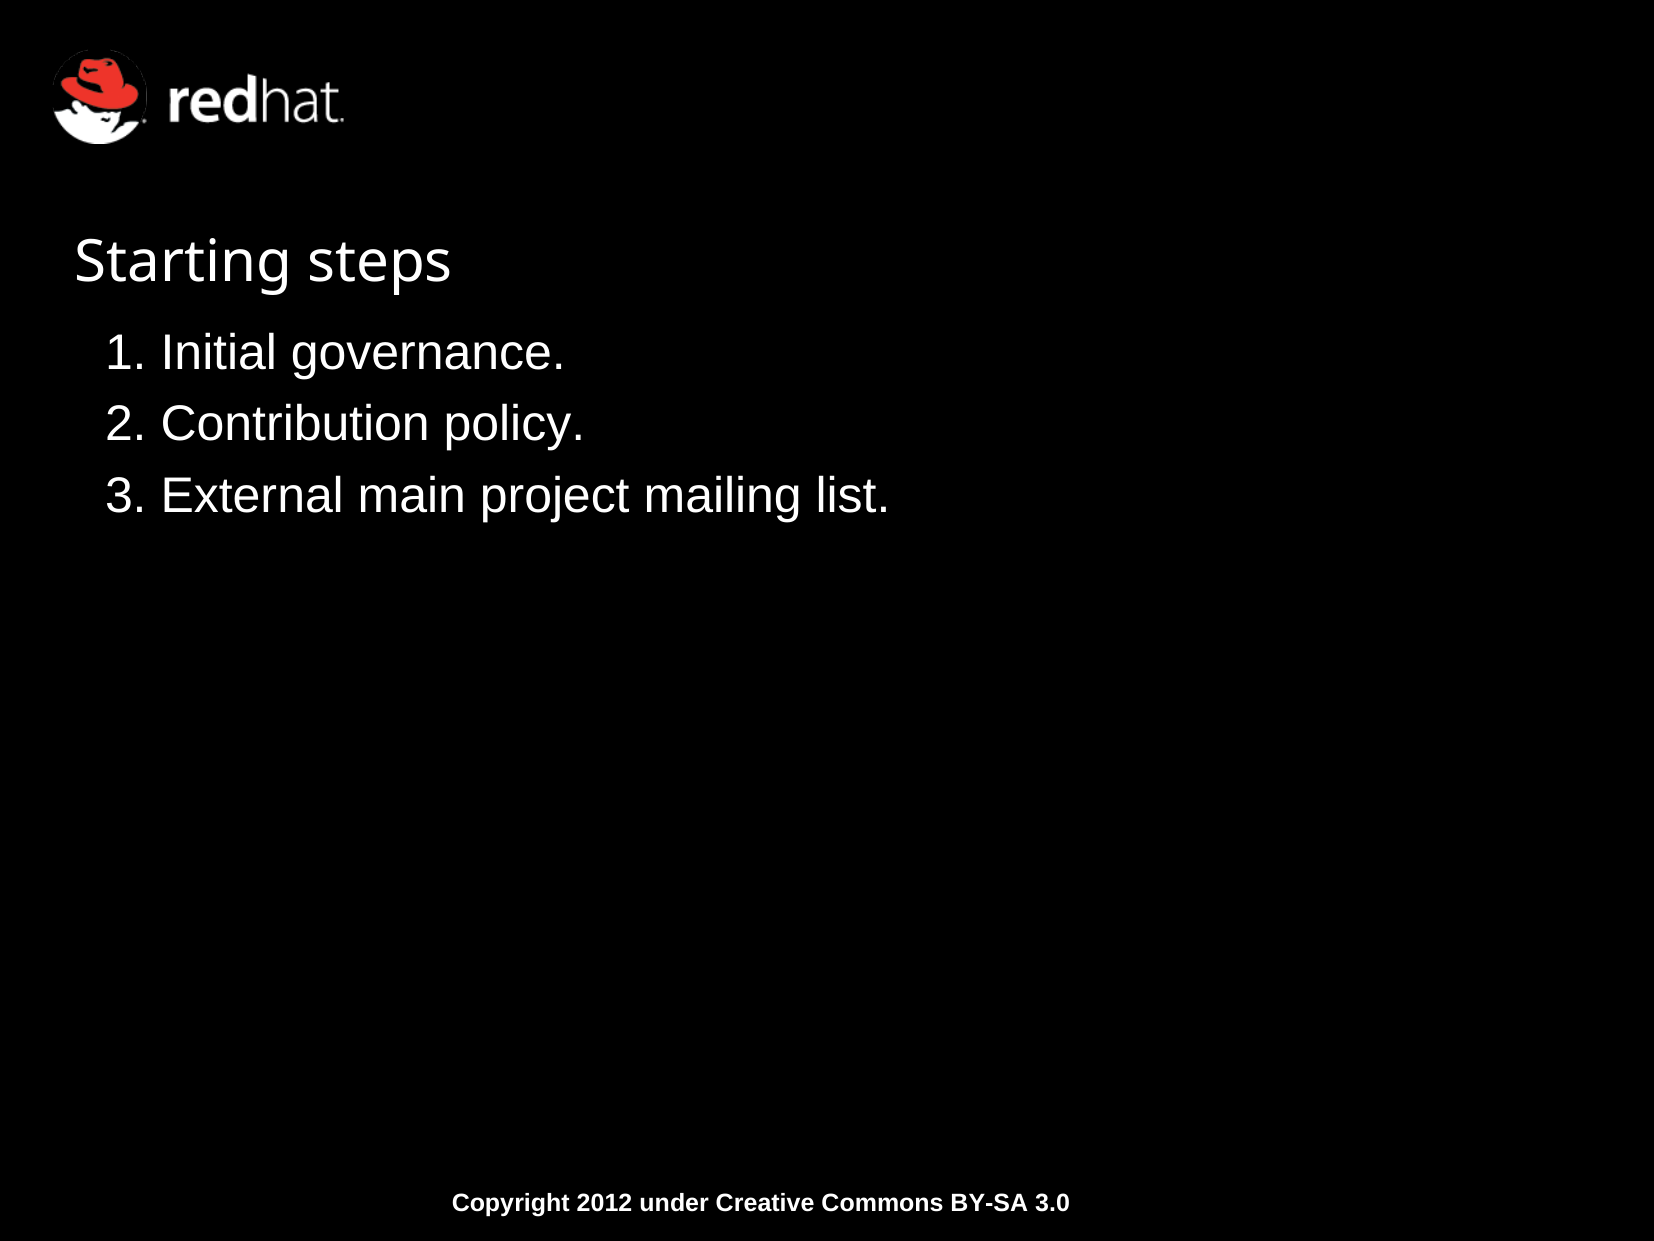

# Starting steps
 1. Initial governance.
 2. Contribution policy.
 3. External main project mailing list.